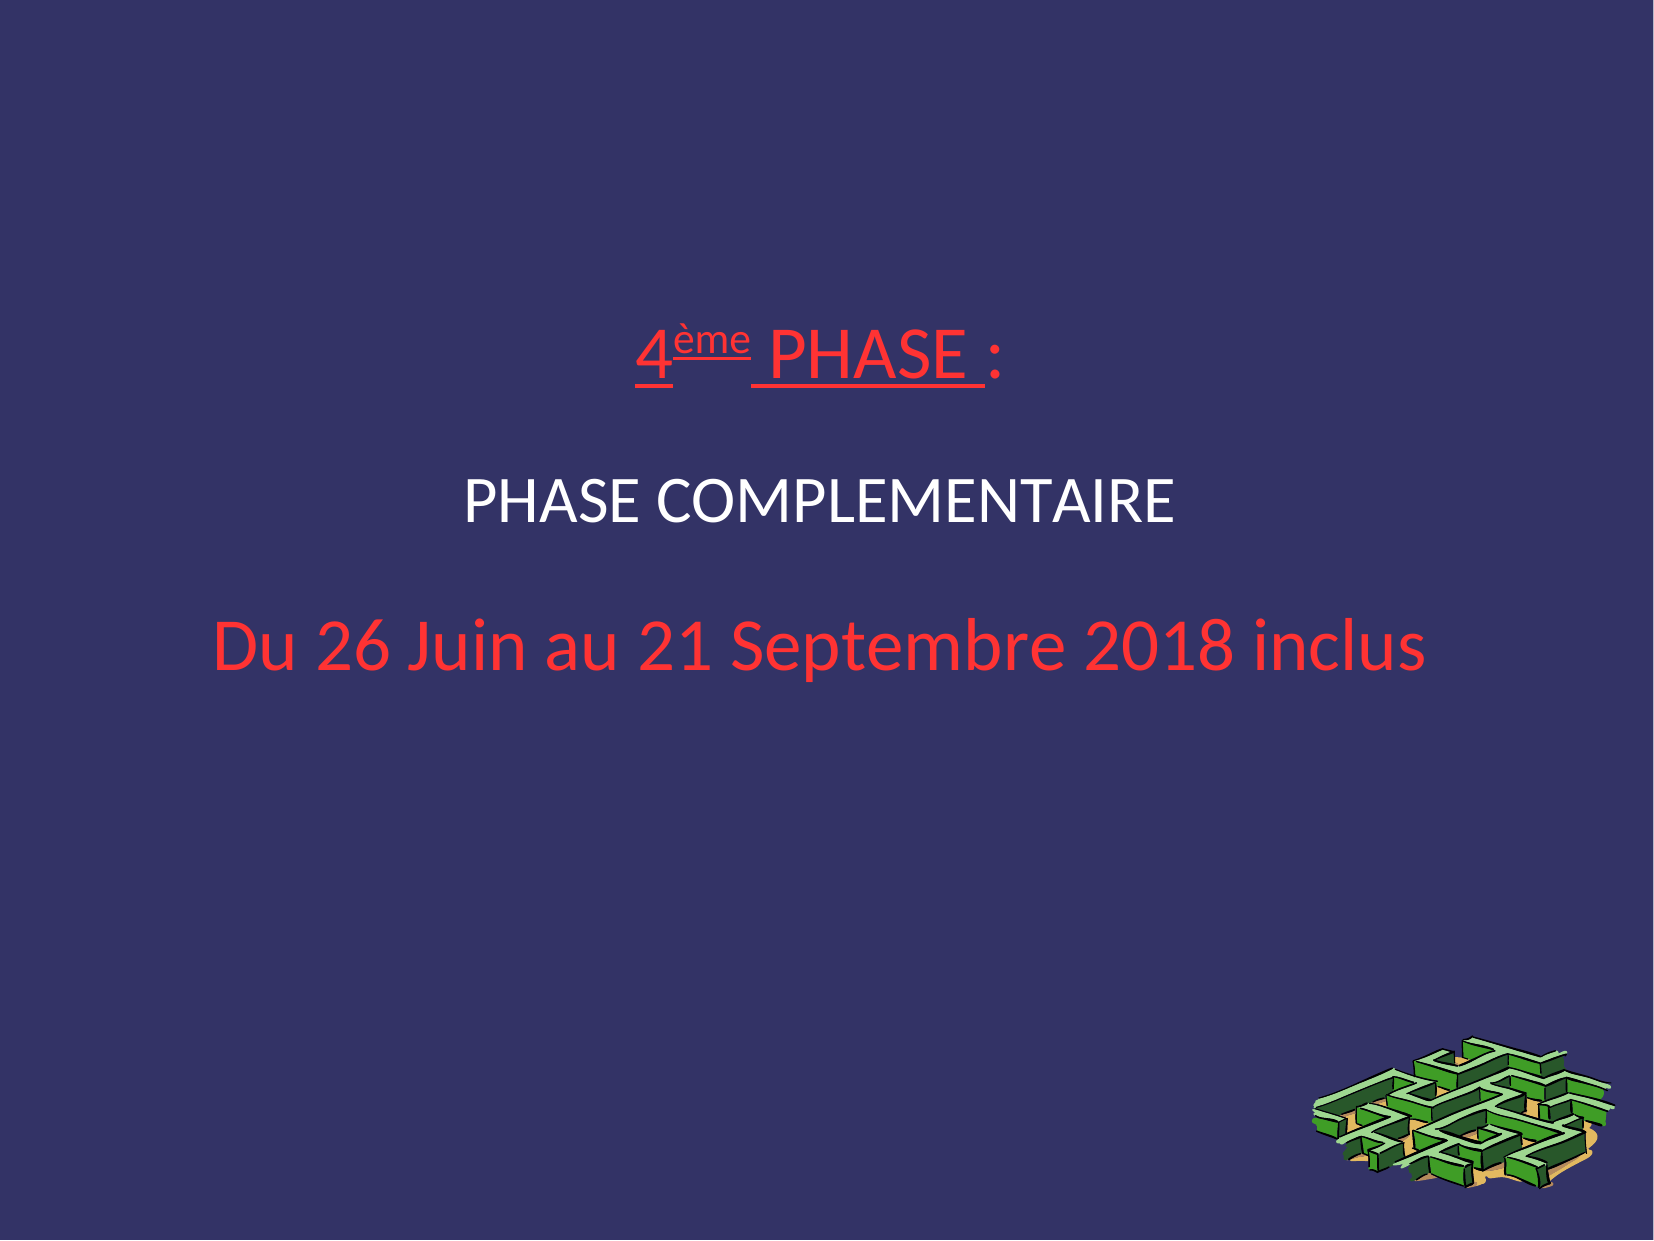

4ème PHASE :
PHASE COMPLEMENTAIRE
Du 26 Juin au 21 Septembre 2018 inclus
#